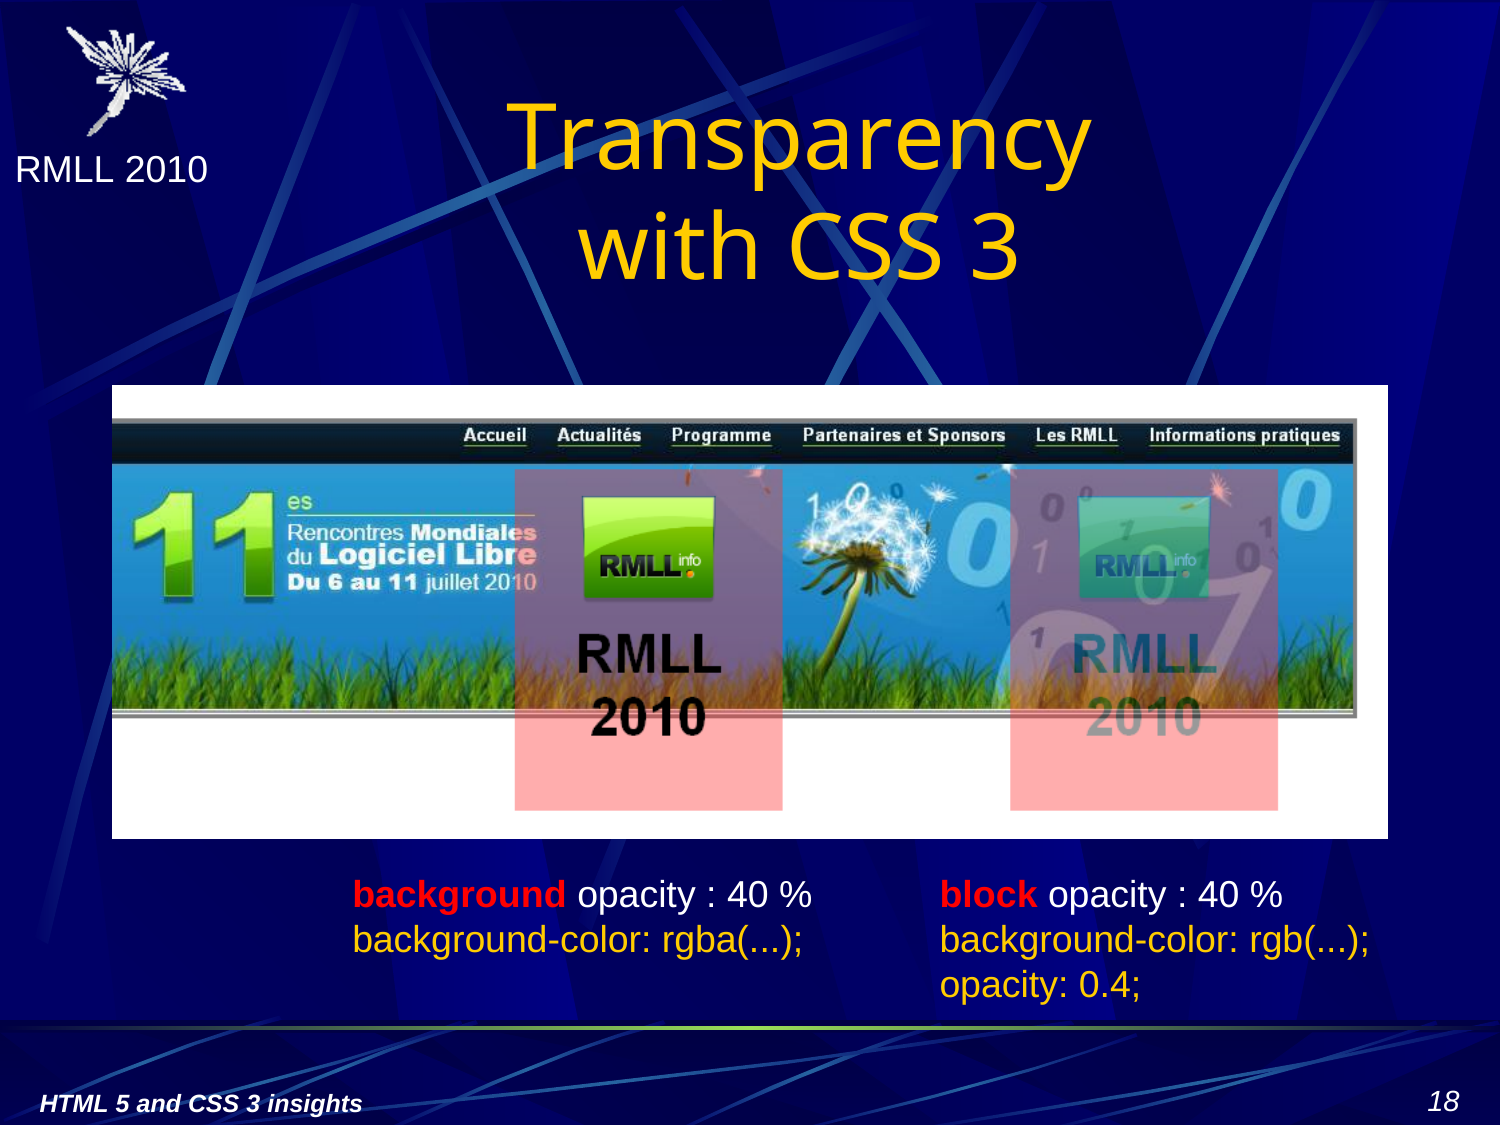

# Transparency with CSS 3
background opacity : 40 %
background-color: rgba(...);
block opacity : 40 %
background-color: rgb(...);
opacity: 0.4;